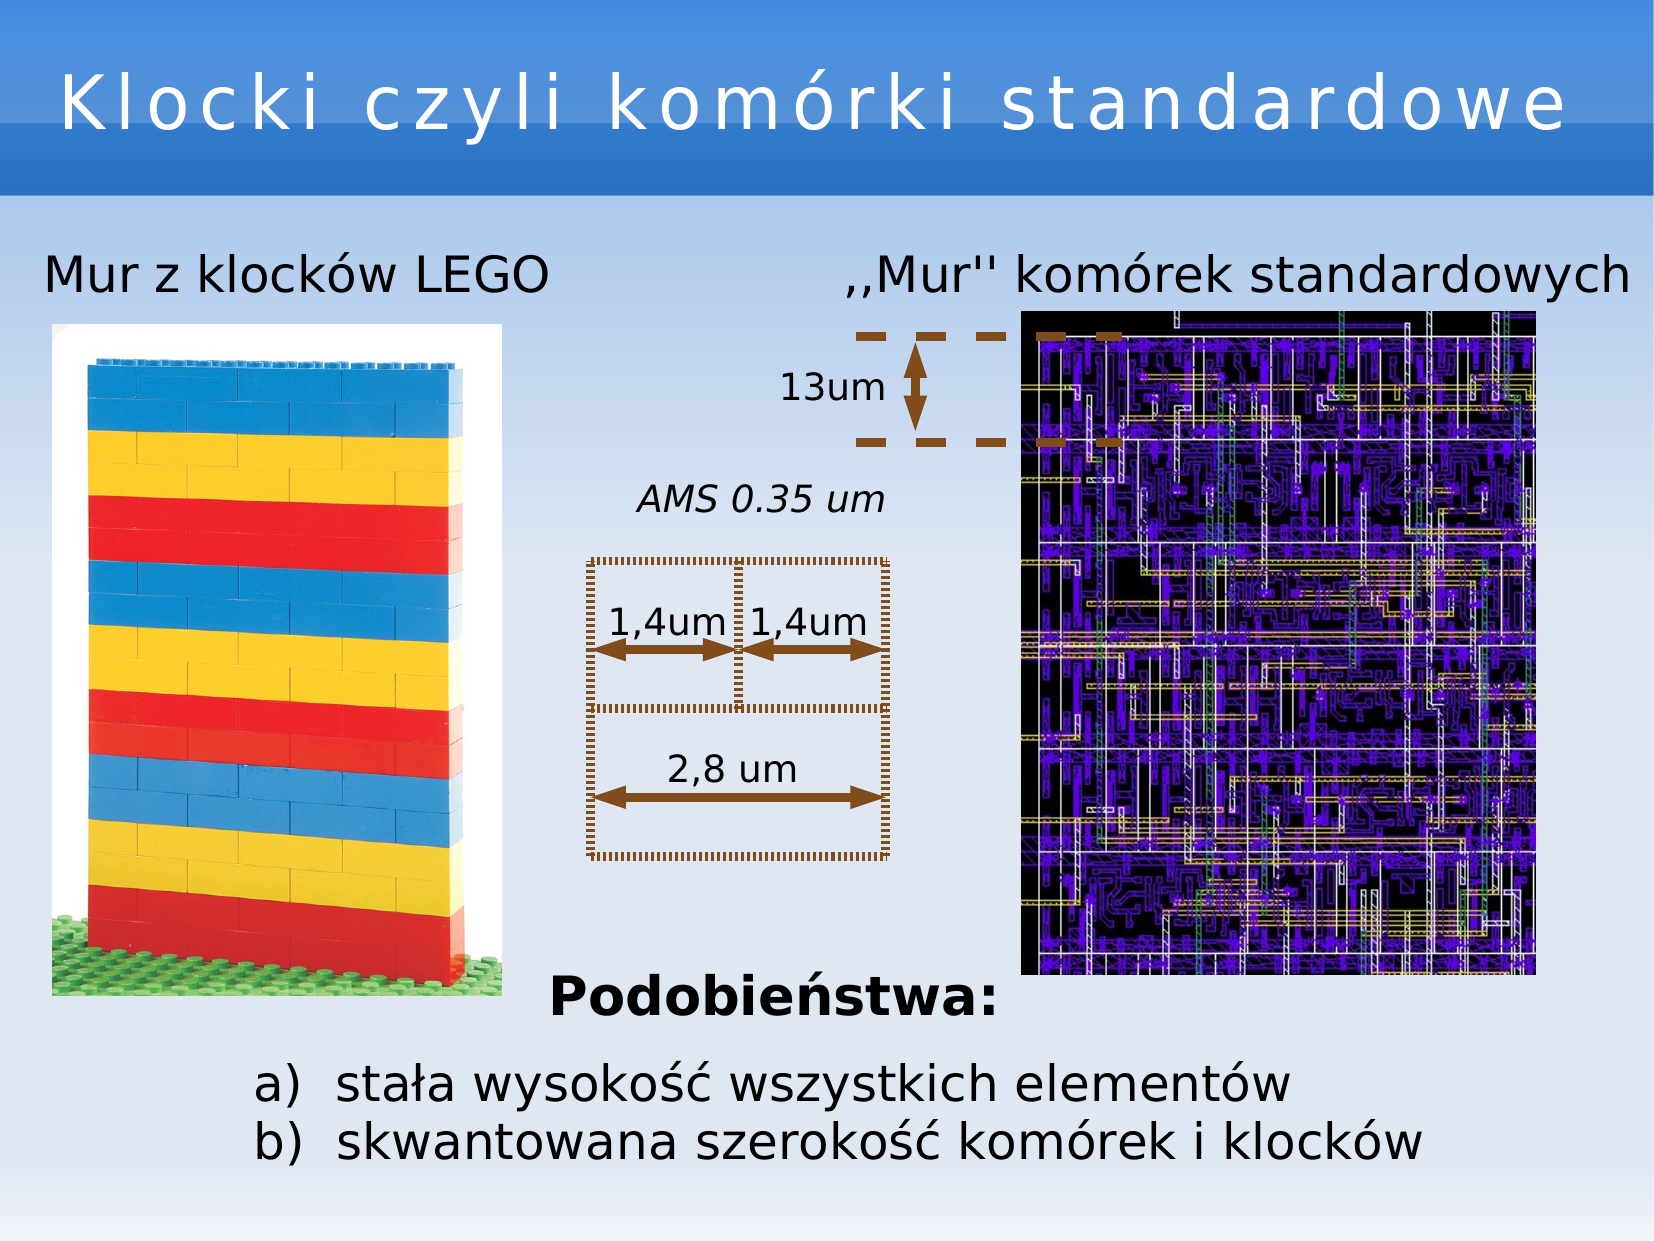

# Klocki czyli komórki standardowe
Mur z klocków LEGO
,,Mur'' komórek standardowych
13um
AMS 0.35 um
1,4um
1,4um
2,8 um
Podobieństwa:
a) stała wysokość wszystkich elementów
b) skwantowana szerokość komórek i klocków